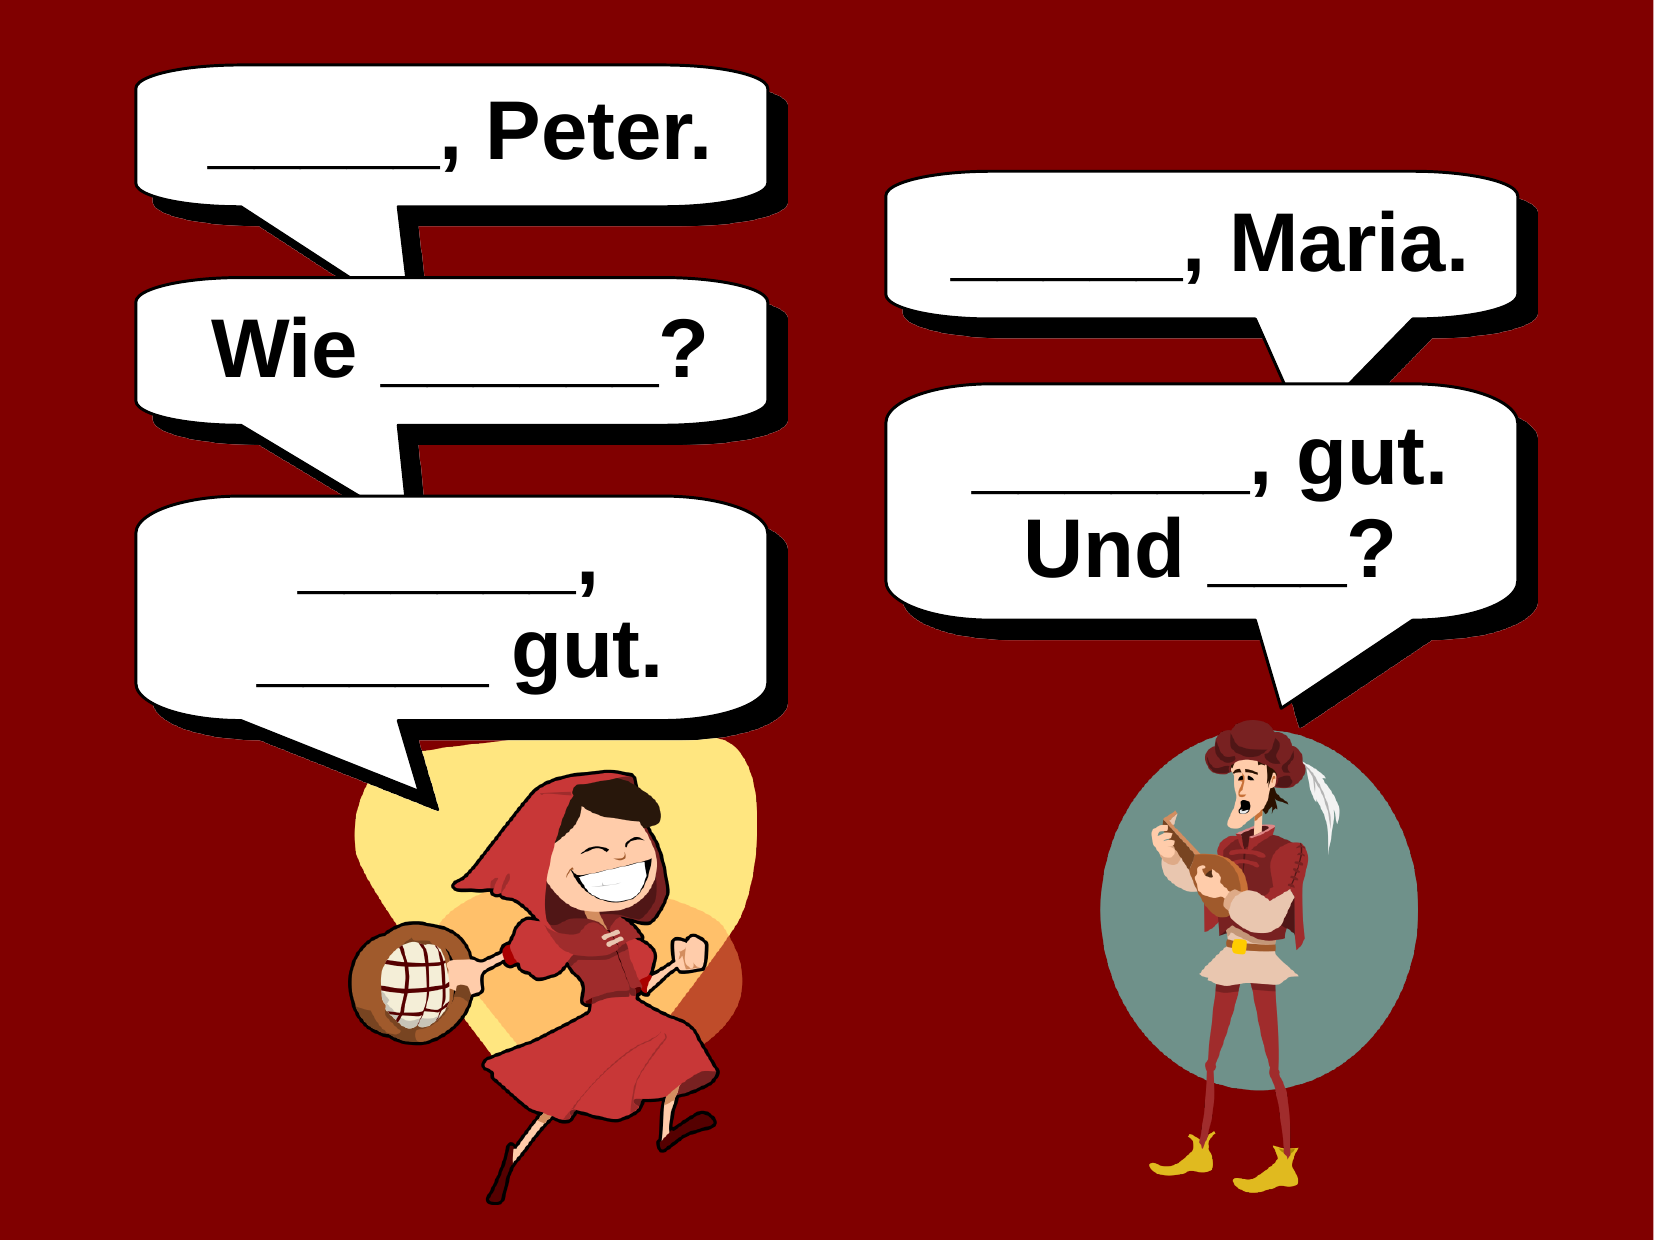

_____, Peter.
_____, Maria.
Wie ______?
______, gut.
Und ___?
______,
_____ gut.